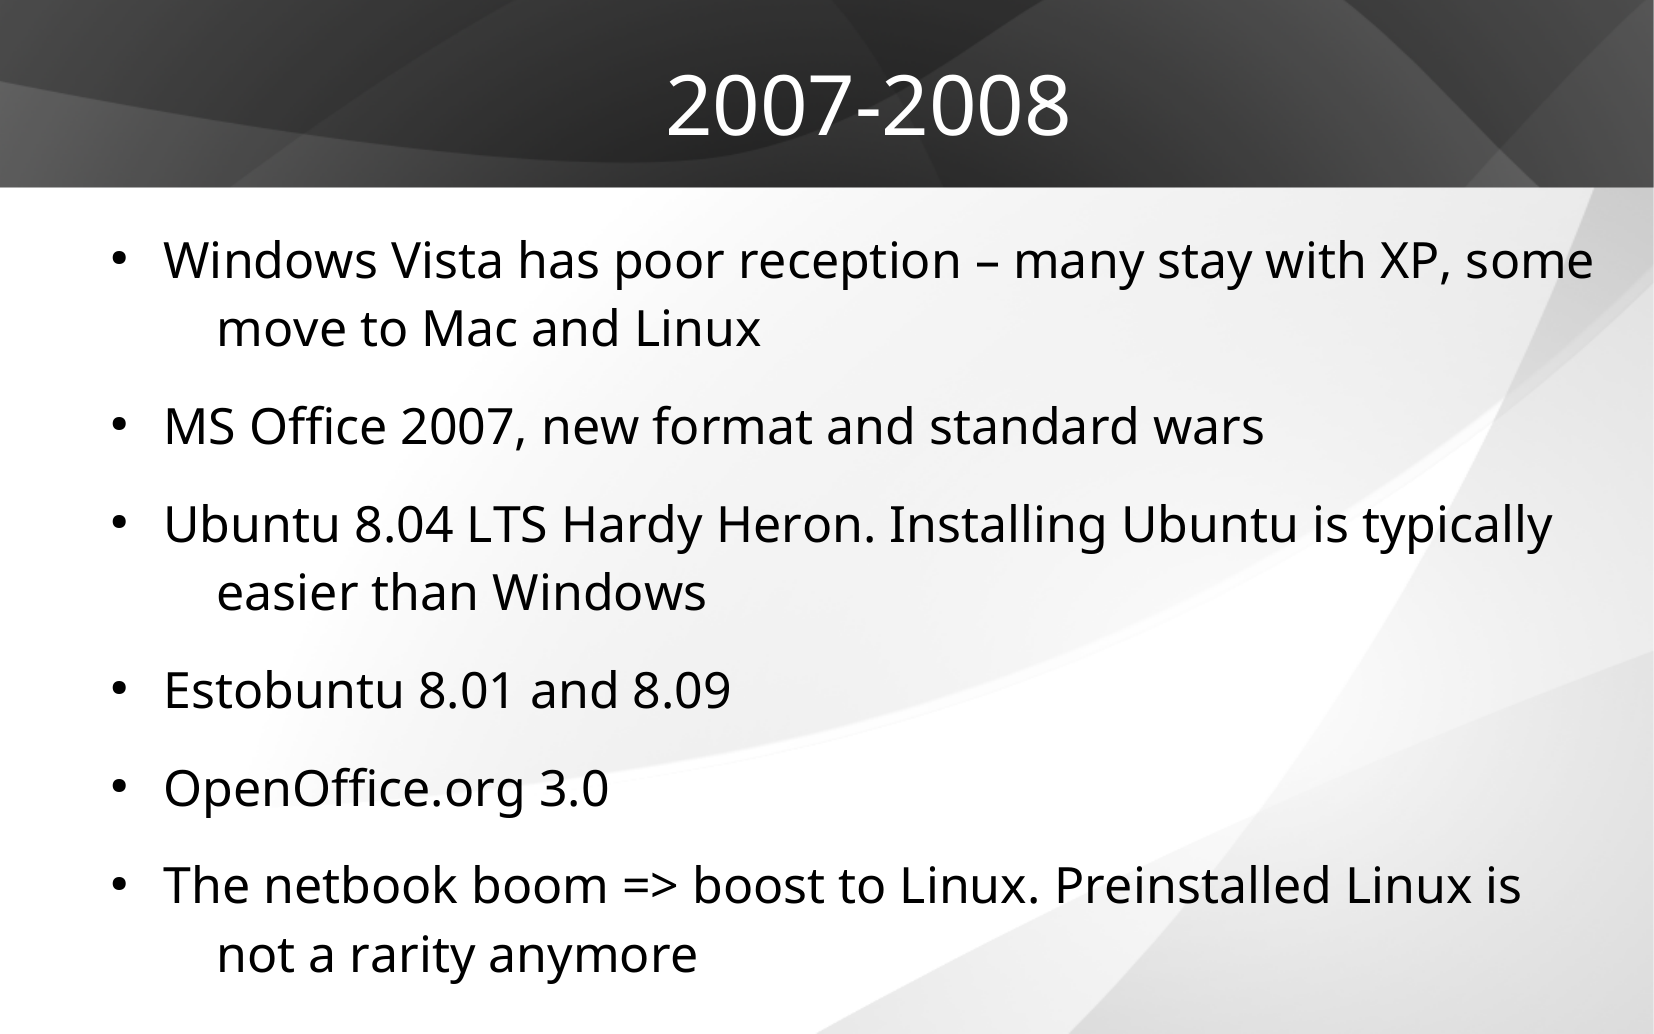

# 2007-2008
Windows Vista has poor reception – many stay with XP, some move to Mac and Linux
MS Office 2007, new format and standard wars
Ubuntu 8.04 LTS Hardy Heron. Installing Ubuntu is typically easier than Windows
Estobuntu 8.01 and 8.09
OpenOffice.org 3.0
The netbook boom => boost to Linux. Preinstalled Linux is not a rarity anymore